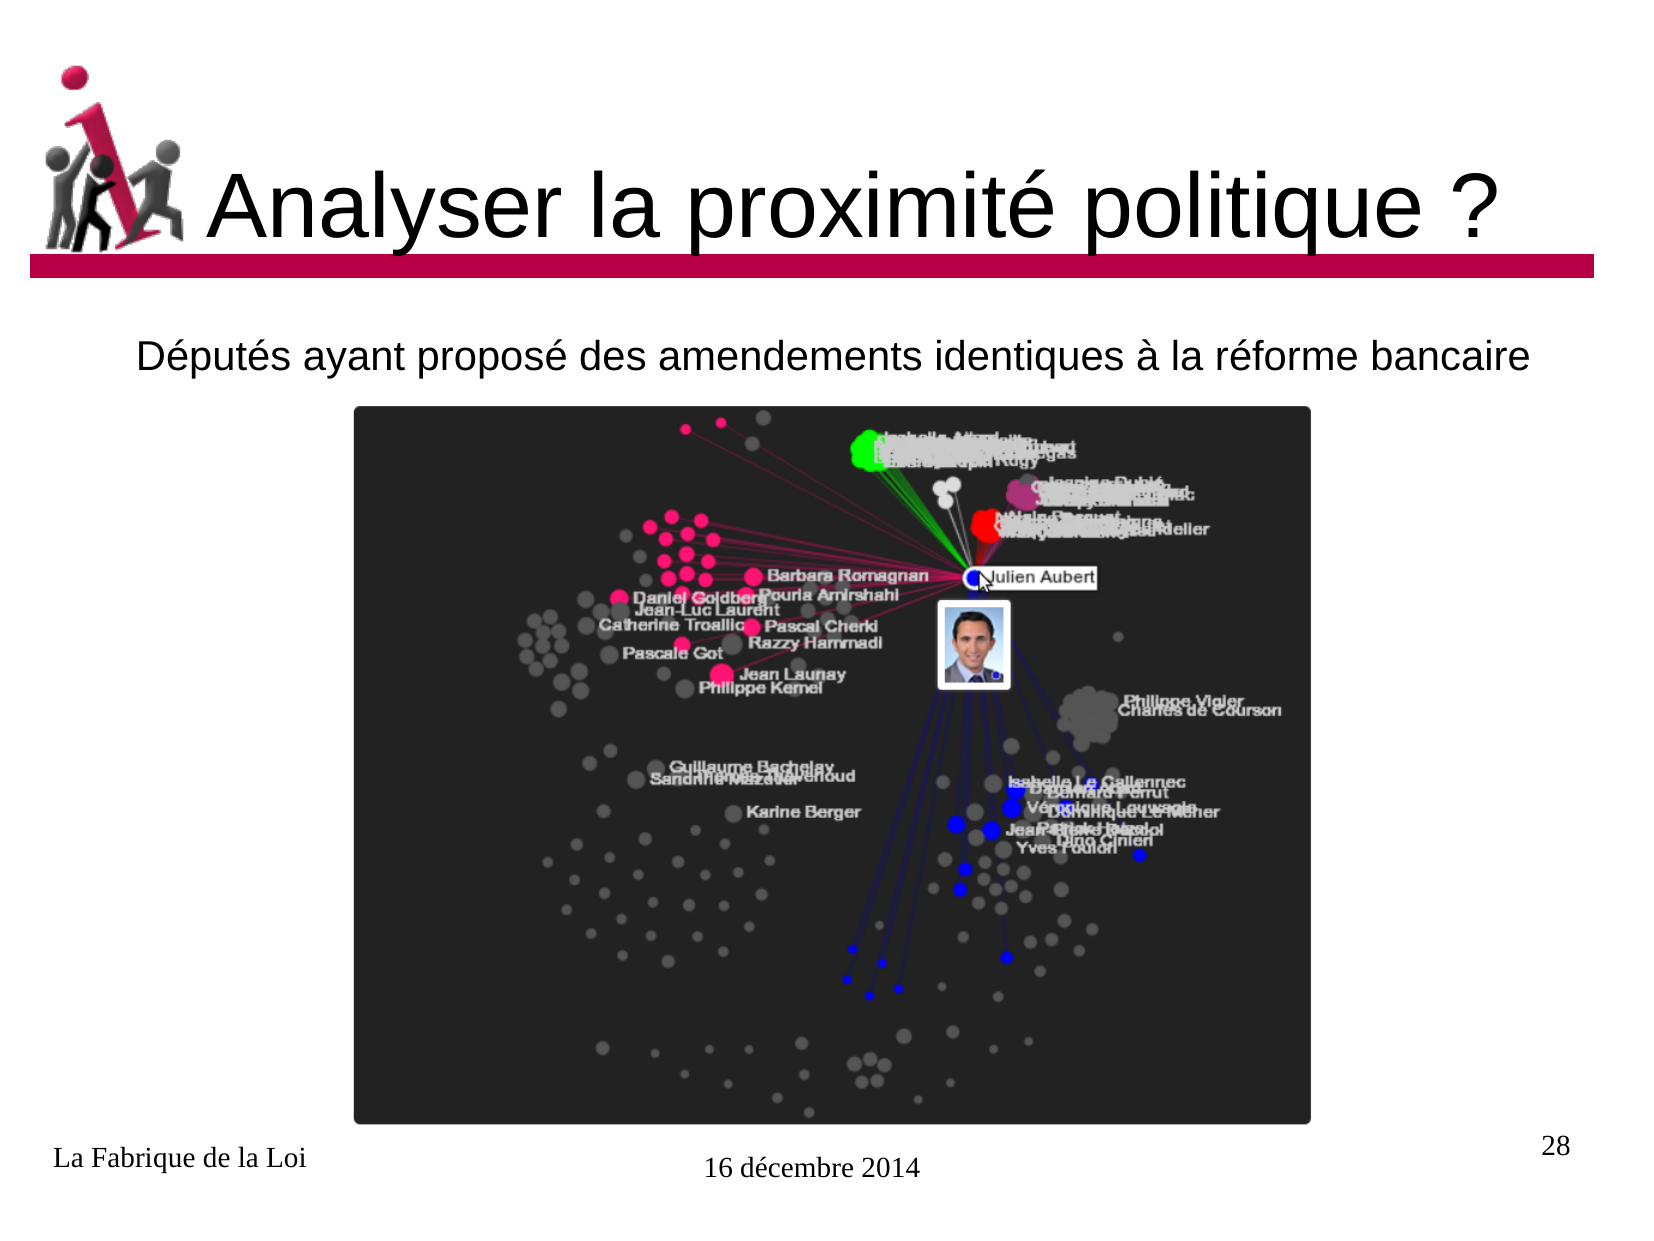

# Analyser la proximité politique ?
Députés ayant proposé des amendements identiques à la réforme bancaire
28